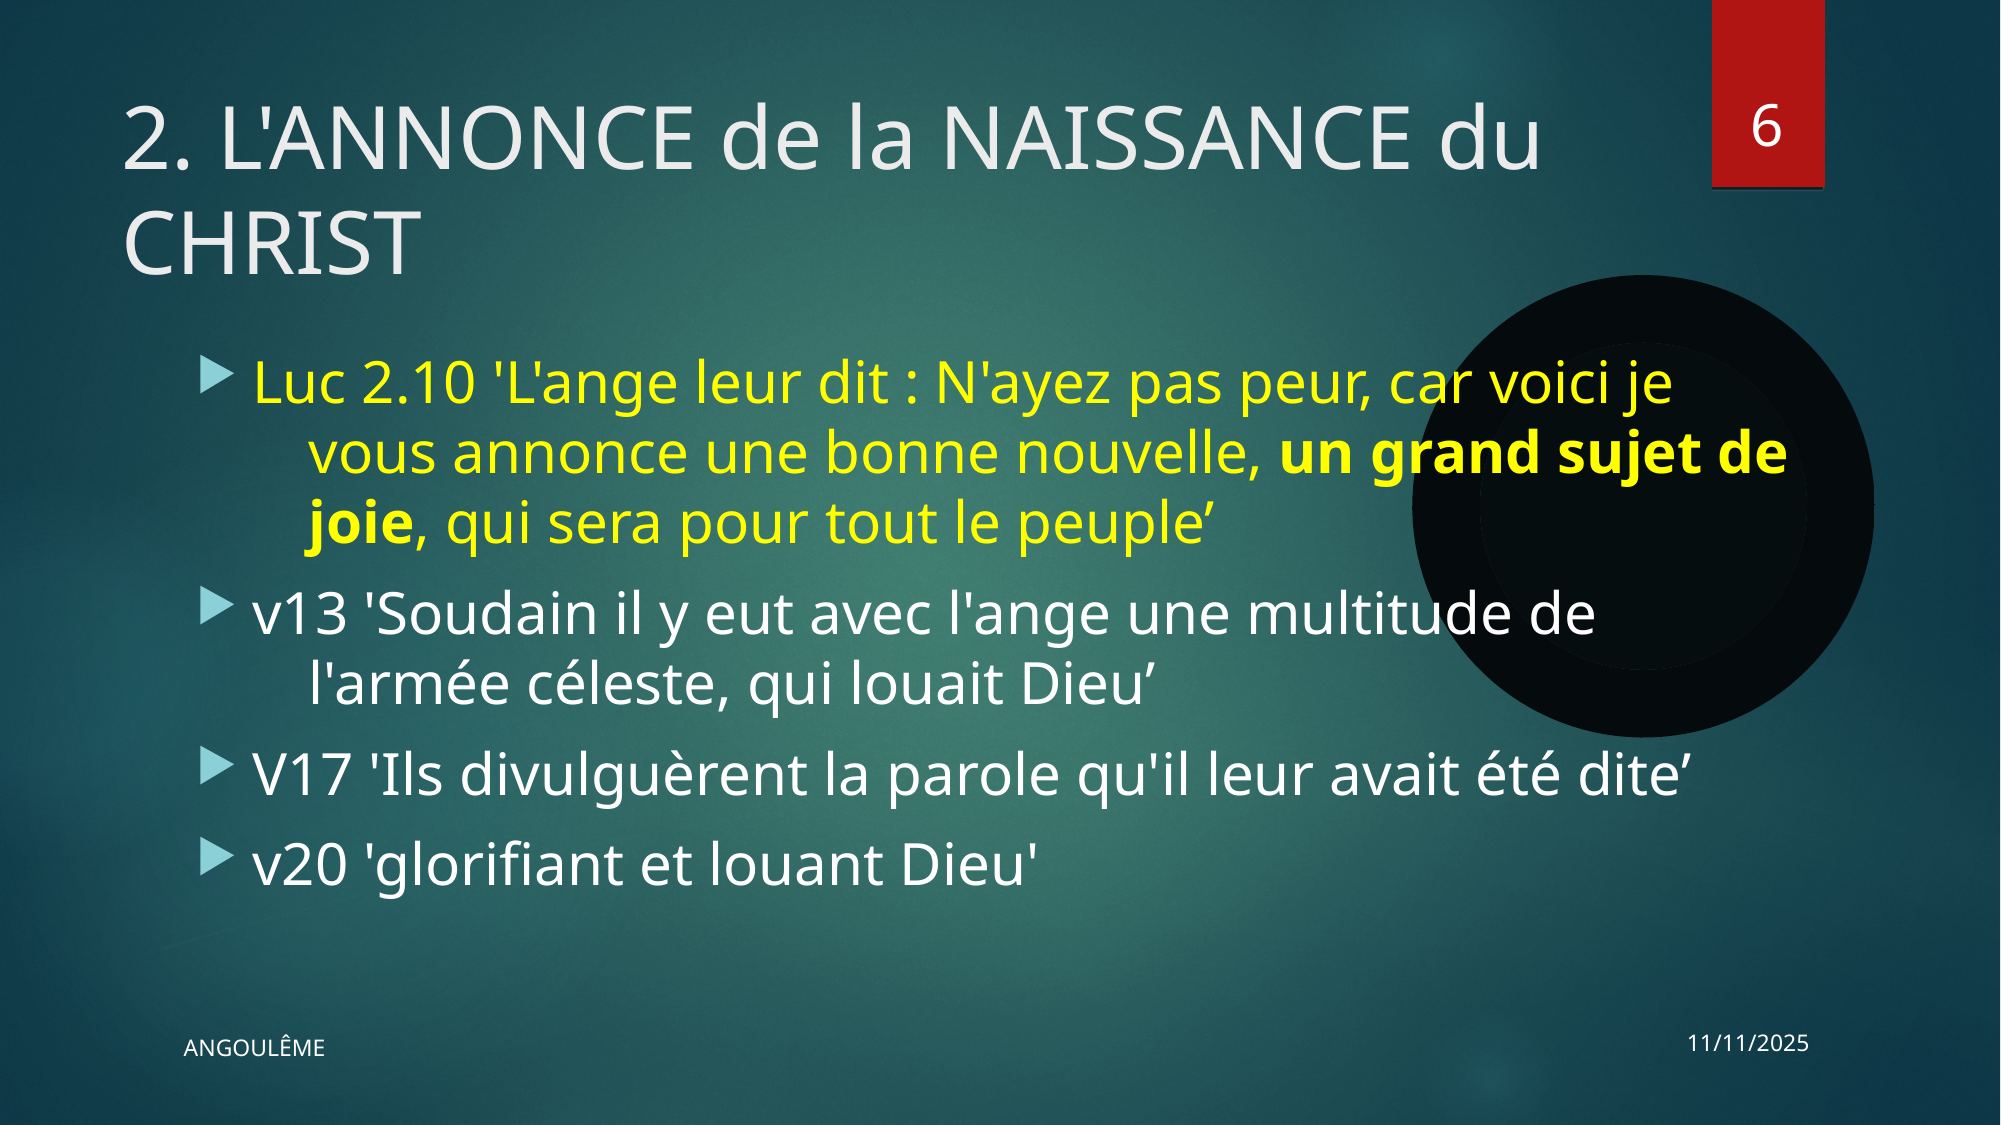

# 2. L'ANNONCE de la NAISSANCE du CHRIST
Luc 2.10 'L'ange leur dit : N'ayez pas peur, car voici je vous annonce une bonne nouvelle, un grand sujet de joie, qui sera pour tout le peuple’
v13 'Soudain il y eut avec l'ange une multitude de l'armée céleste, qui louait Dieu’
V17 'Ils divulguèrent la parole qu'il leur avait été dite’
v20 'glorifiant et louant Dieu'
11/11/2025
ANGOULÊME